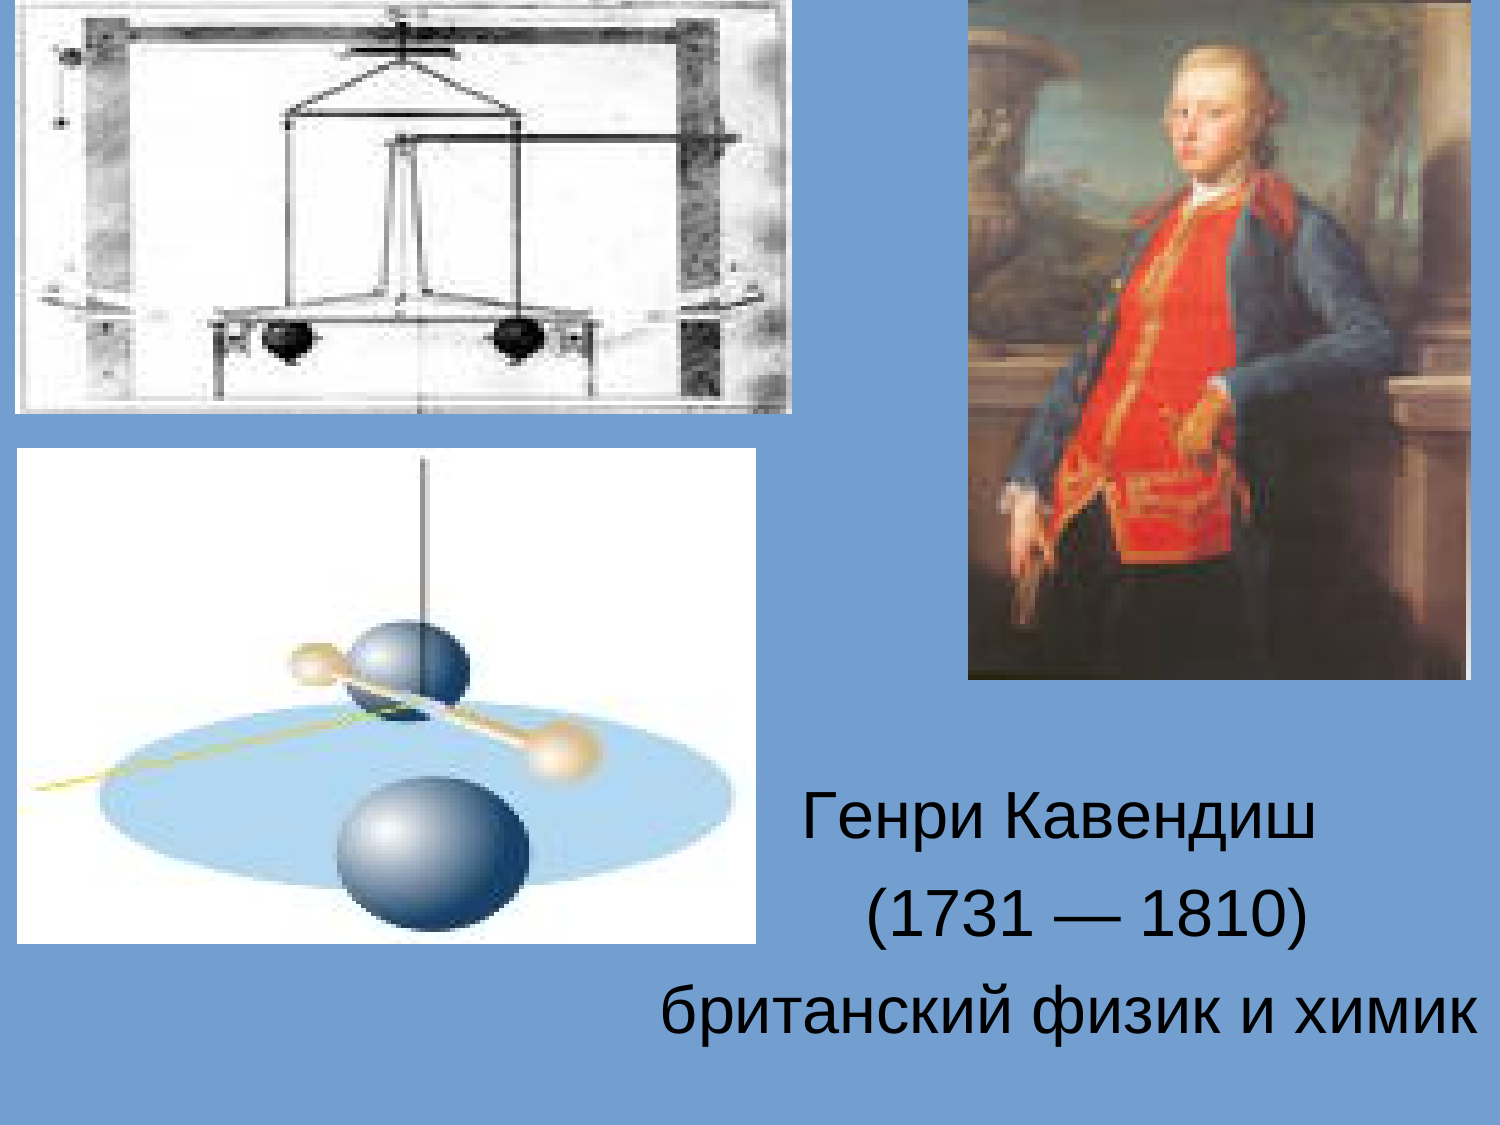

Генри Кавендиш
 (1731 — 1810)
британский физик и химик